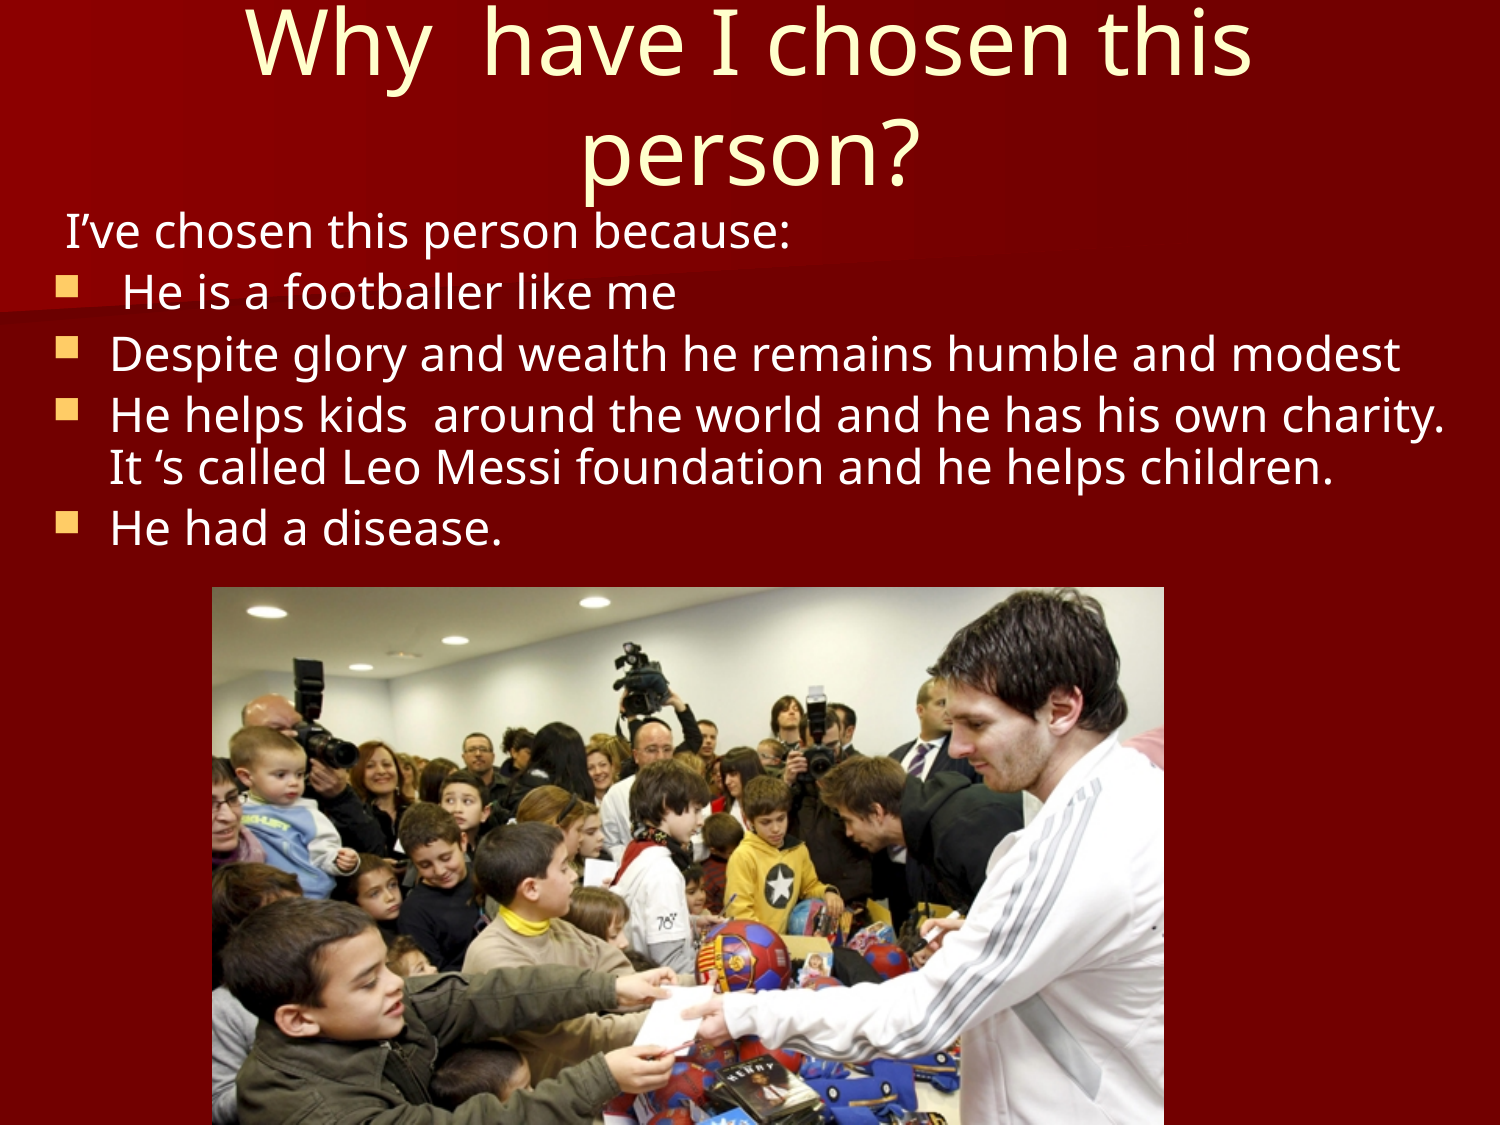

# Why have I chosen this person?
 I’ve chosen this person because:
 He is a footballer like me
Despite glory and wealth he remains humble and modest
He helps kids around the world and he has his own charity. It ‘s called Leo Messi foundation and he helps children.
He had a disease.